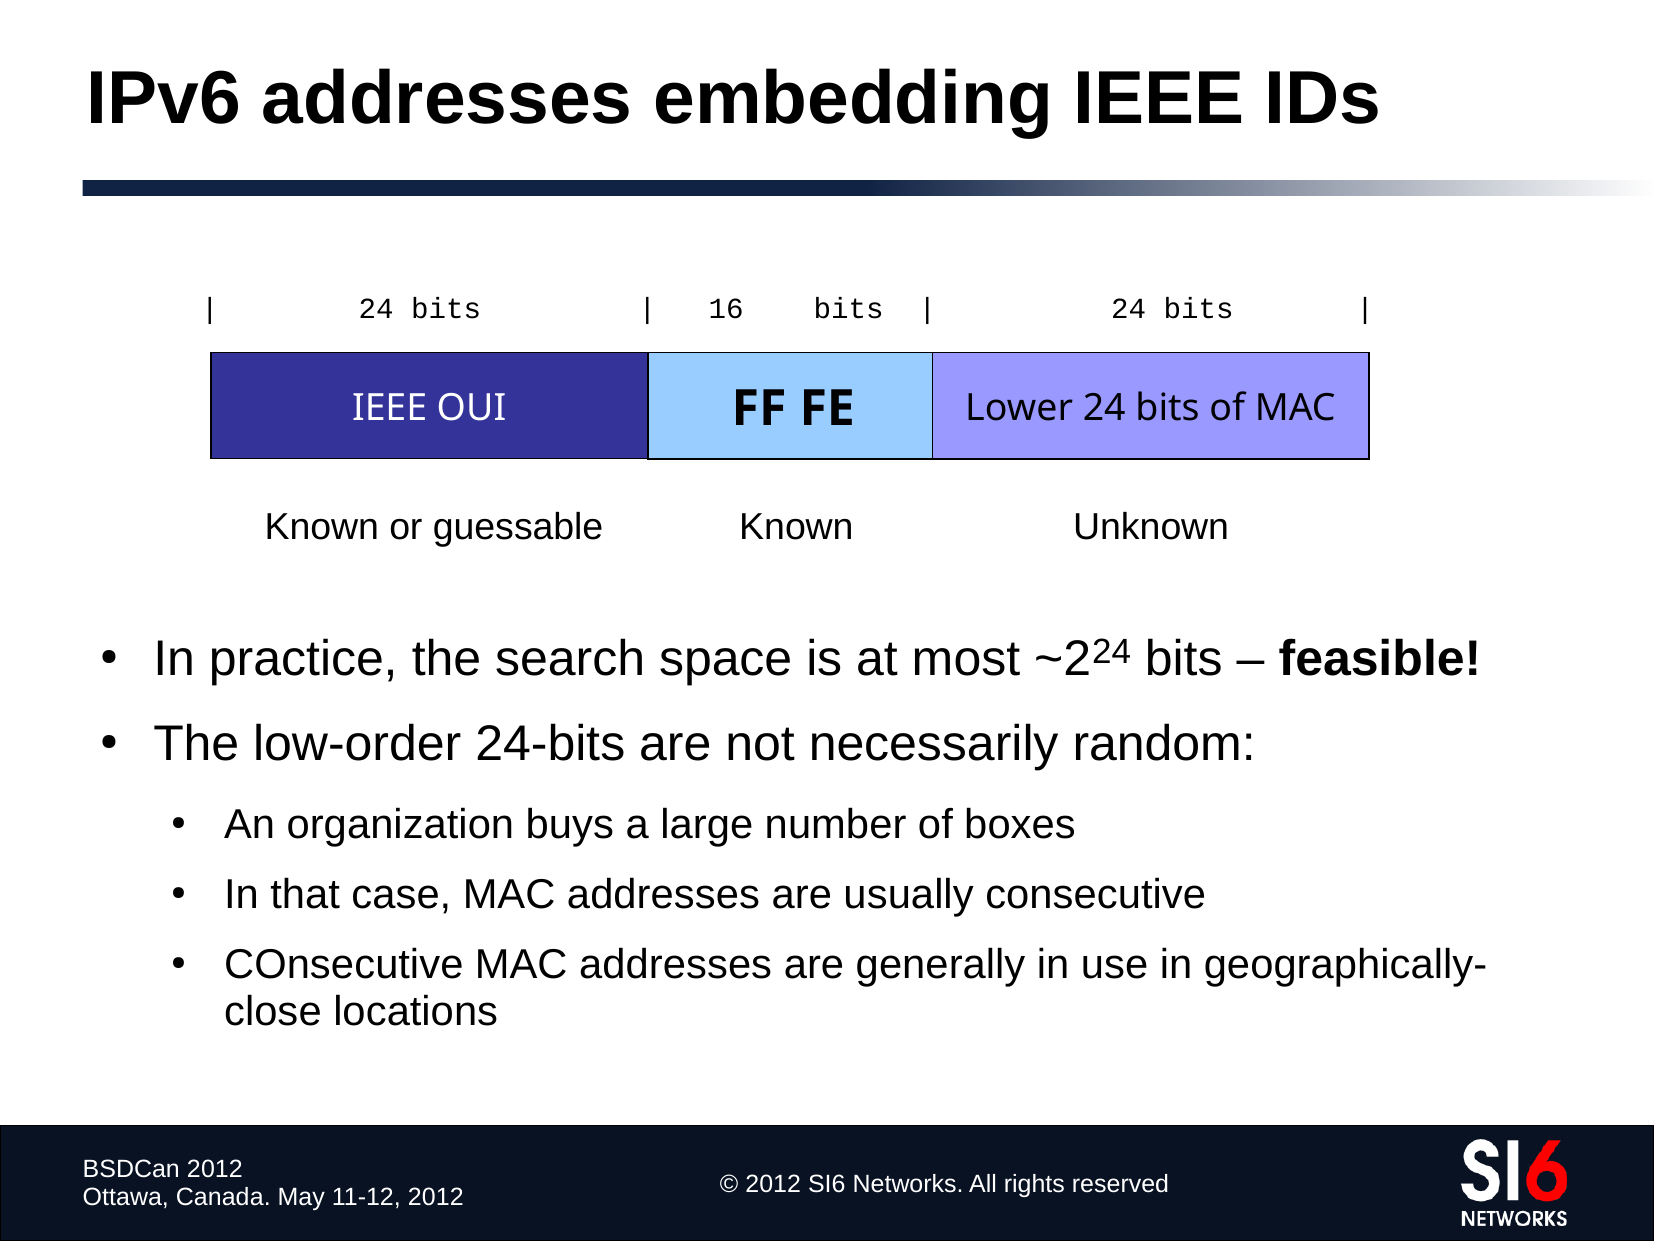

# IPv6 addresses embedding IEEE IDs
 | 24 bits | 16 bits | 24 bits |
IEEE OUI
FF FE
Lower 24 bits of MAC
 Known or guessable Known Unknown
In practice, the search space is at most ~224 bits – feasible!
The low-order 24-bits are not necessarily random:
An organization buys a large number of boxes
In that case, MAC addresses are usually consecutive
COnsecutive MAC addresses are generally in use in geographically-close locations